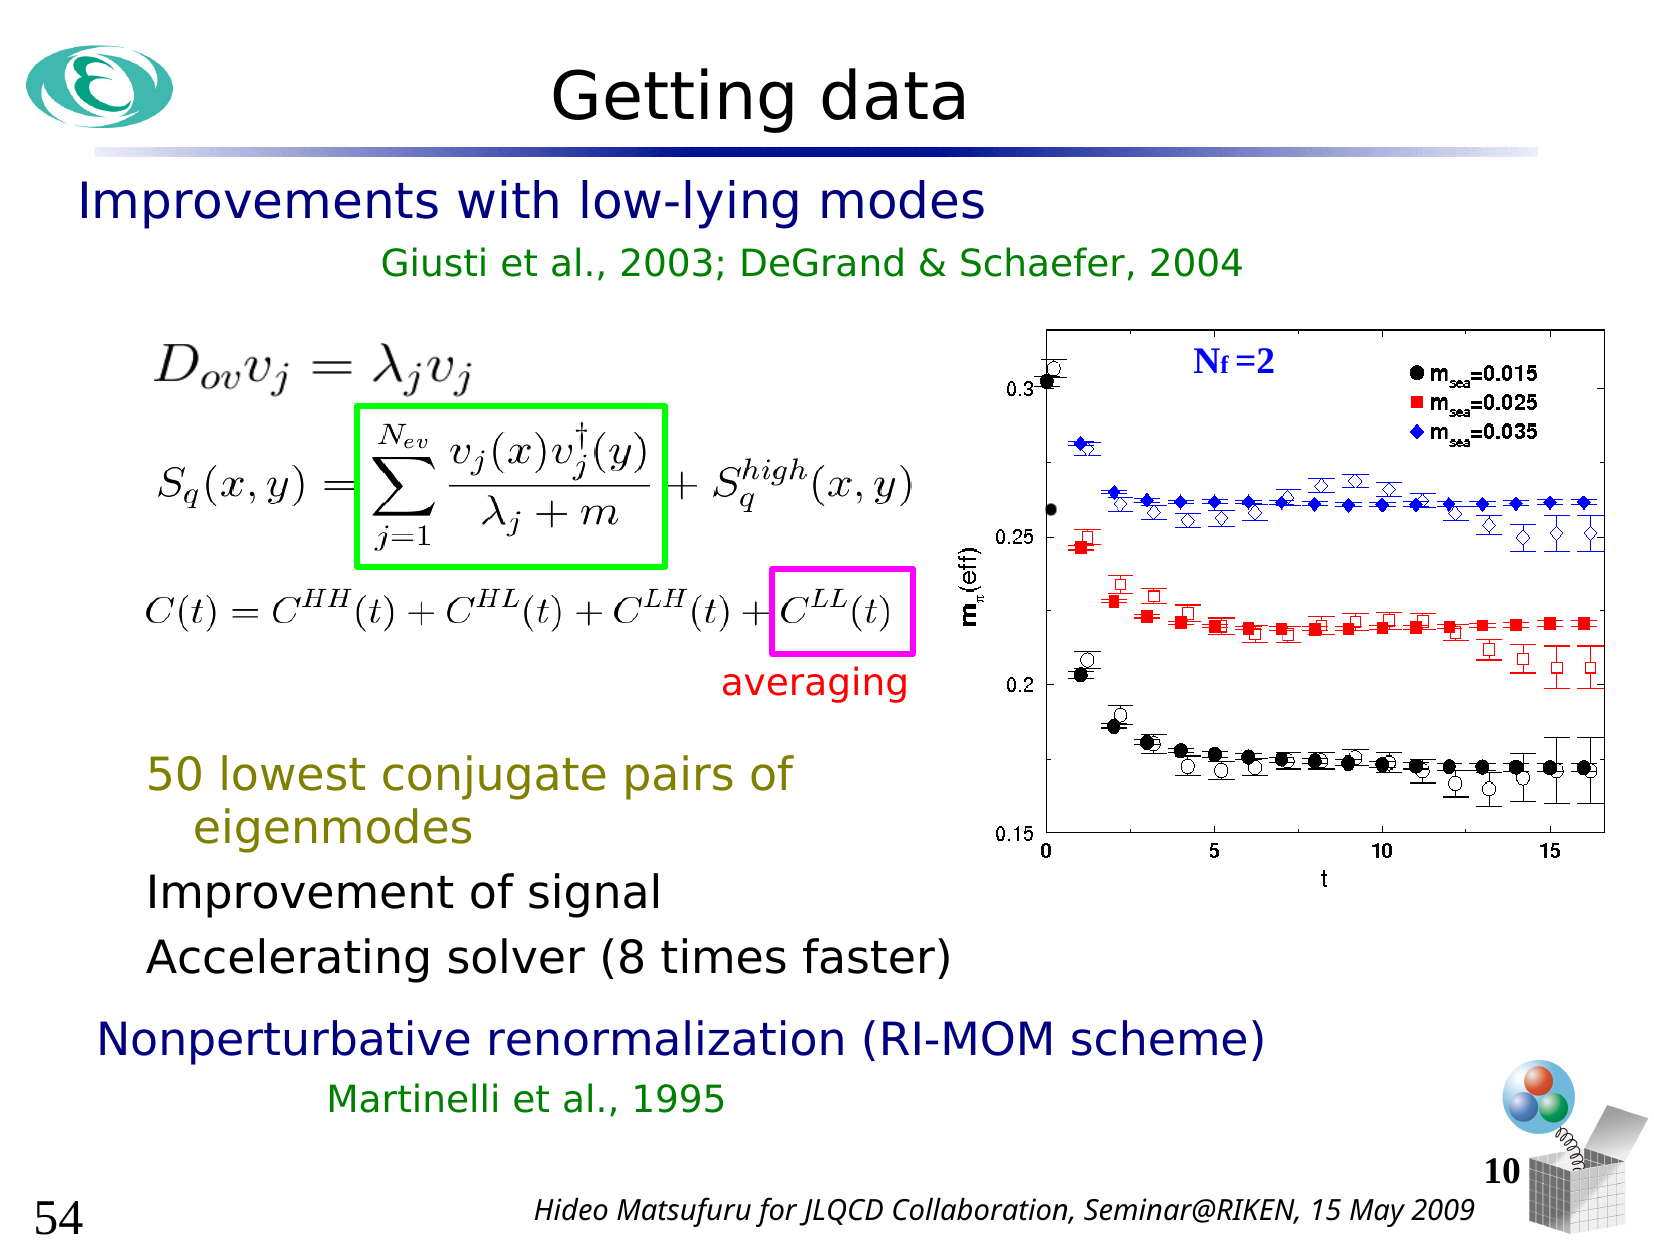

# Getting data
Improvements with low-lying modes
 Giusti et al., 2003; DeGrand & Schaefer, 2004
Nf =2
averaging
50 lowest conjugate pairs of eigenmodes
Improvement of signal
Accelerating solver (8 times faster)
Nonperturbative renormalization (RI-MOM scheme)
Martinelli et al., 1995
10